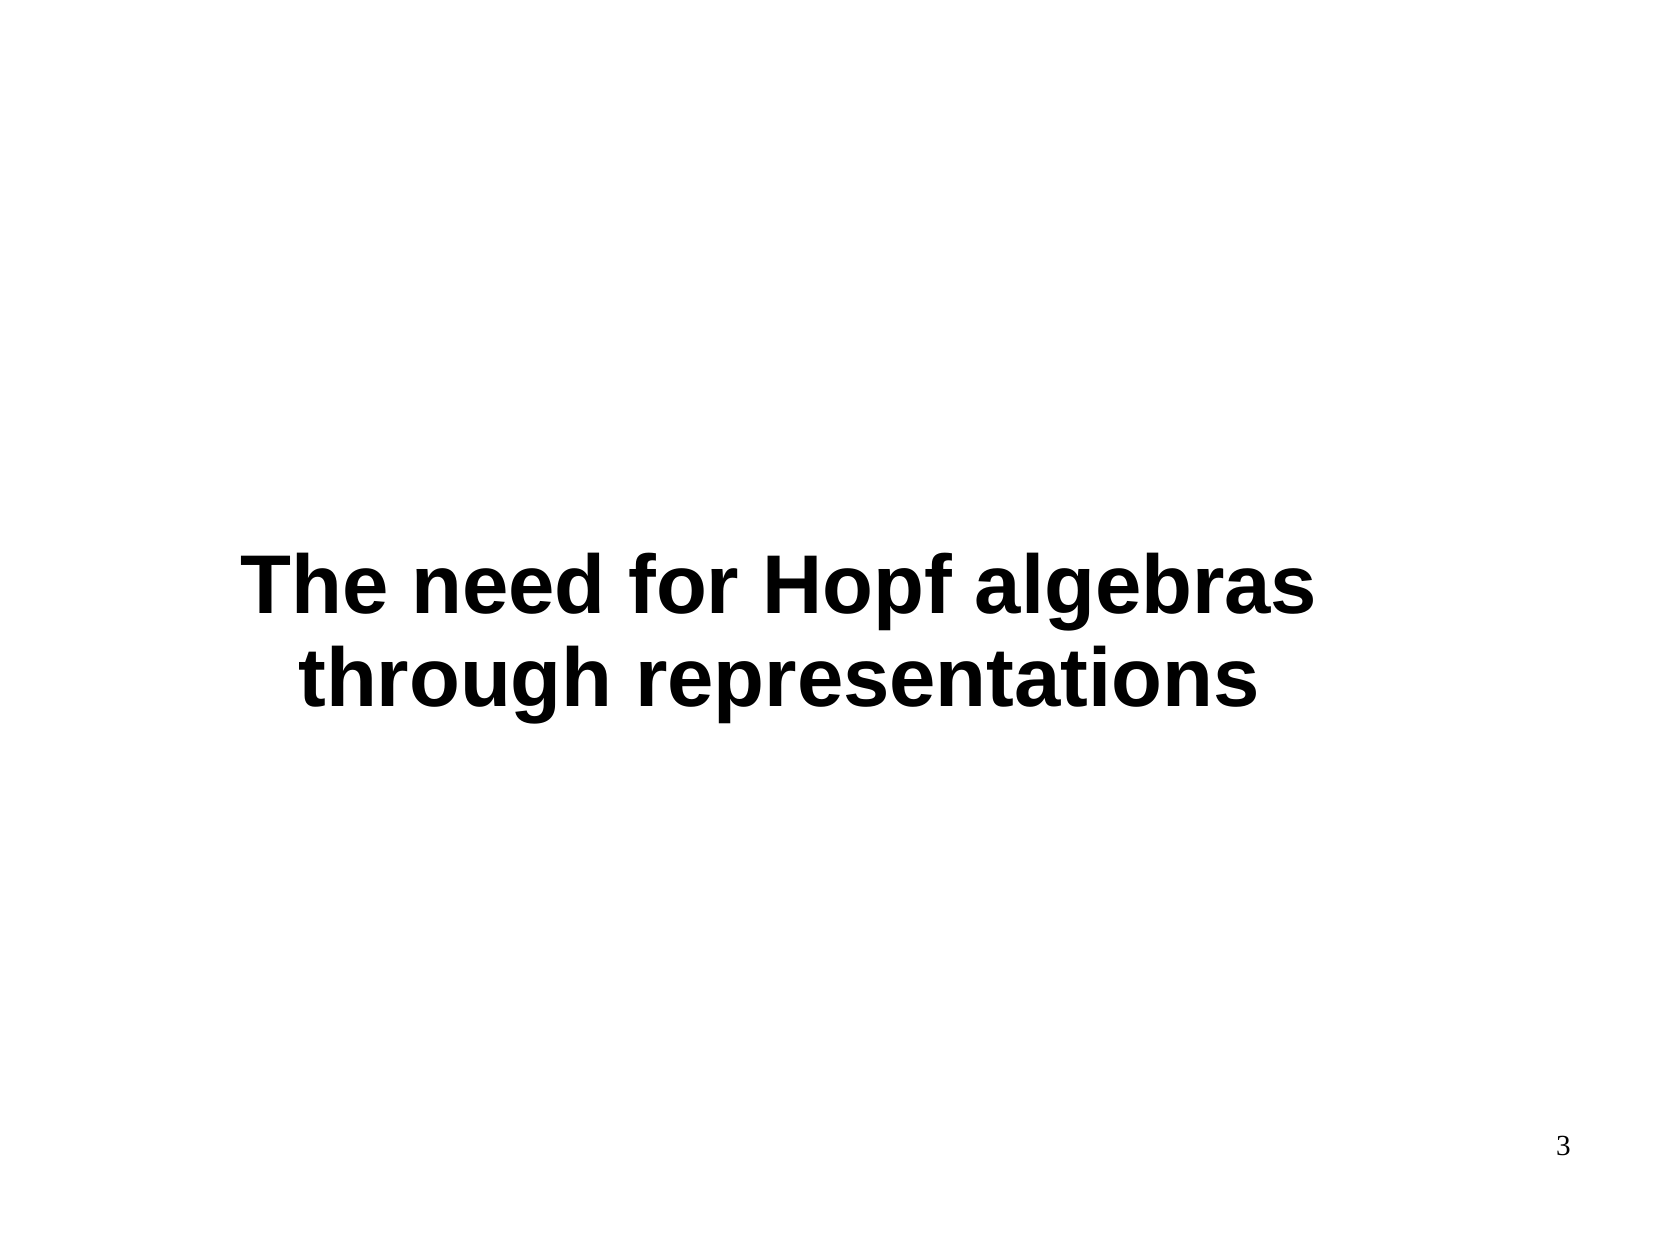

The need for Hopf algebras
through representations
3